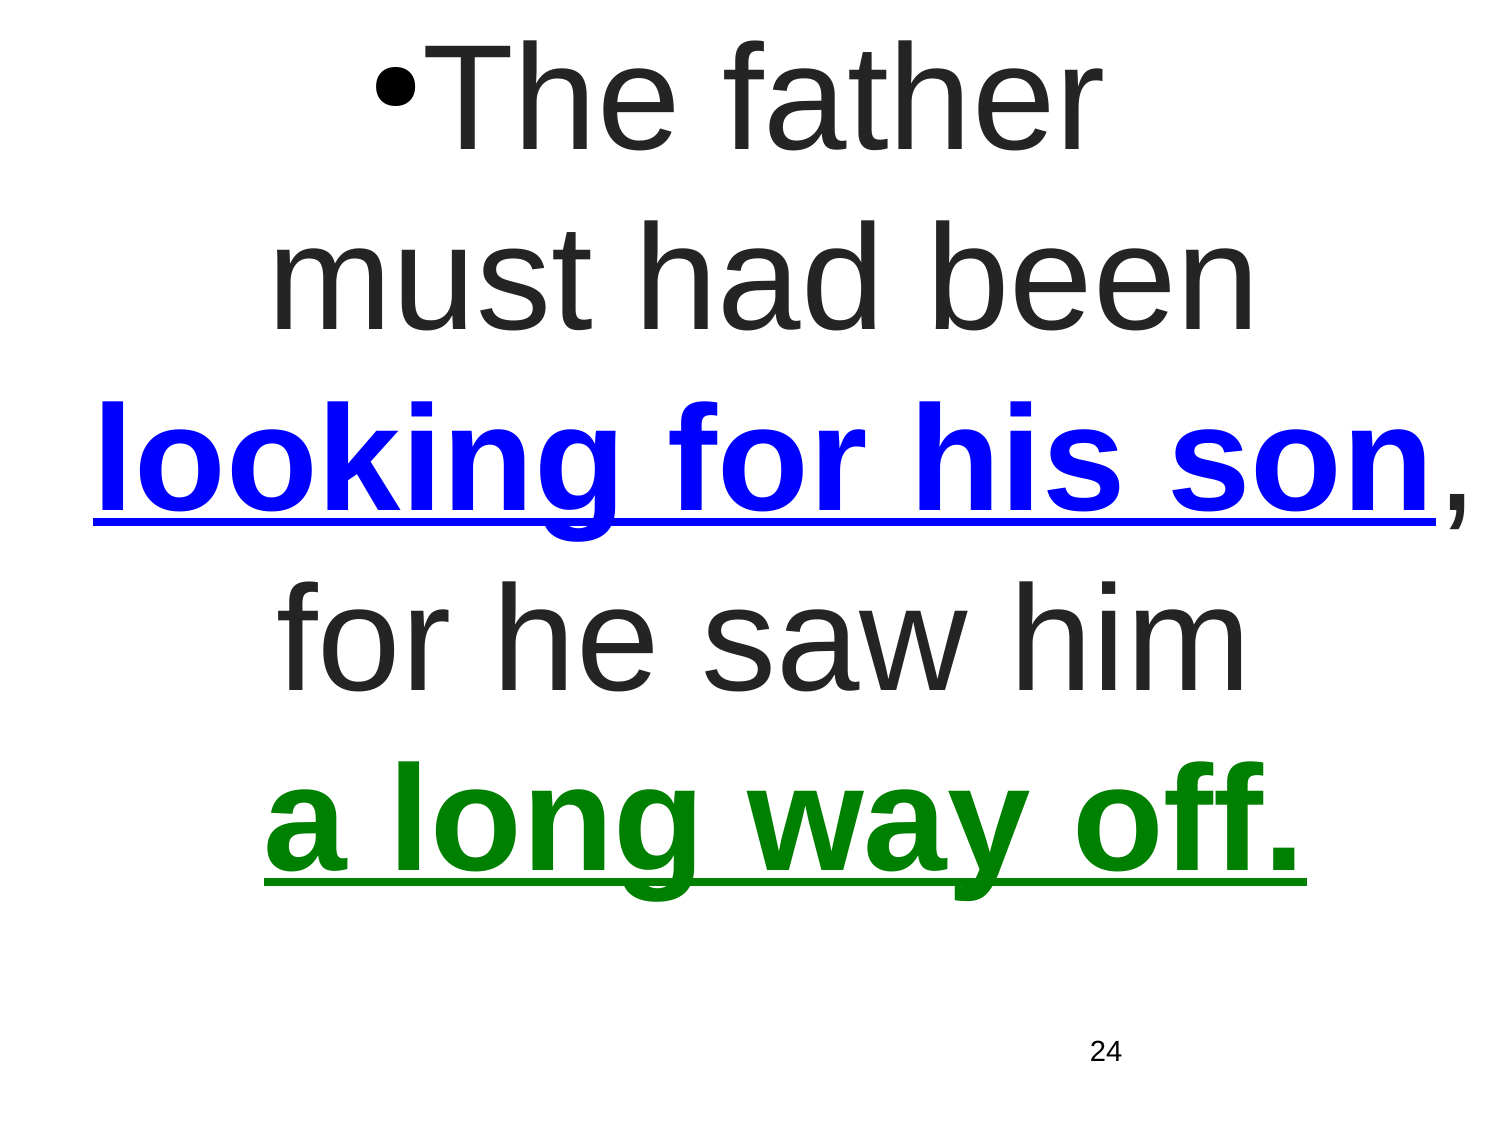

# The father must had been looking for his son, for he saw him a long way off.
24